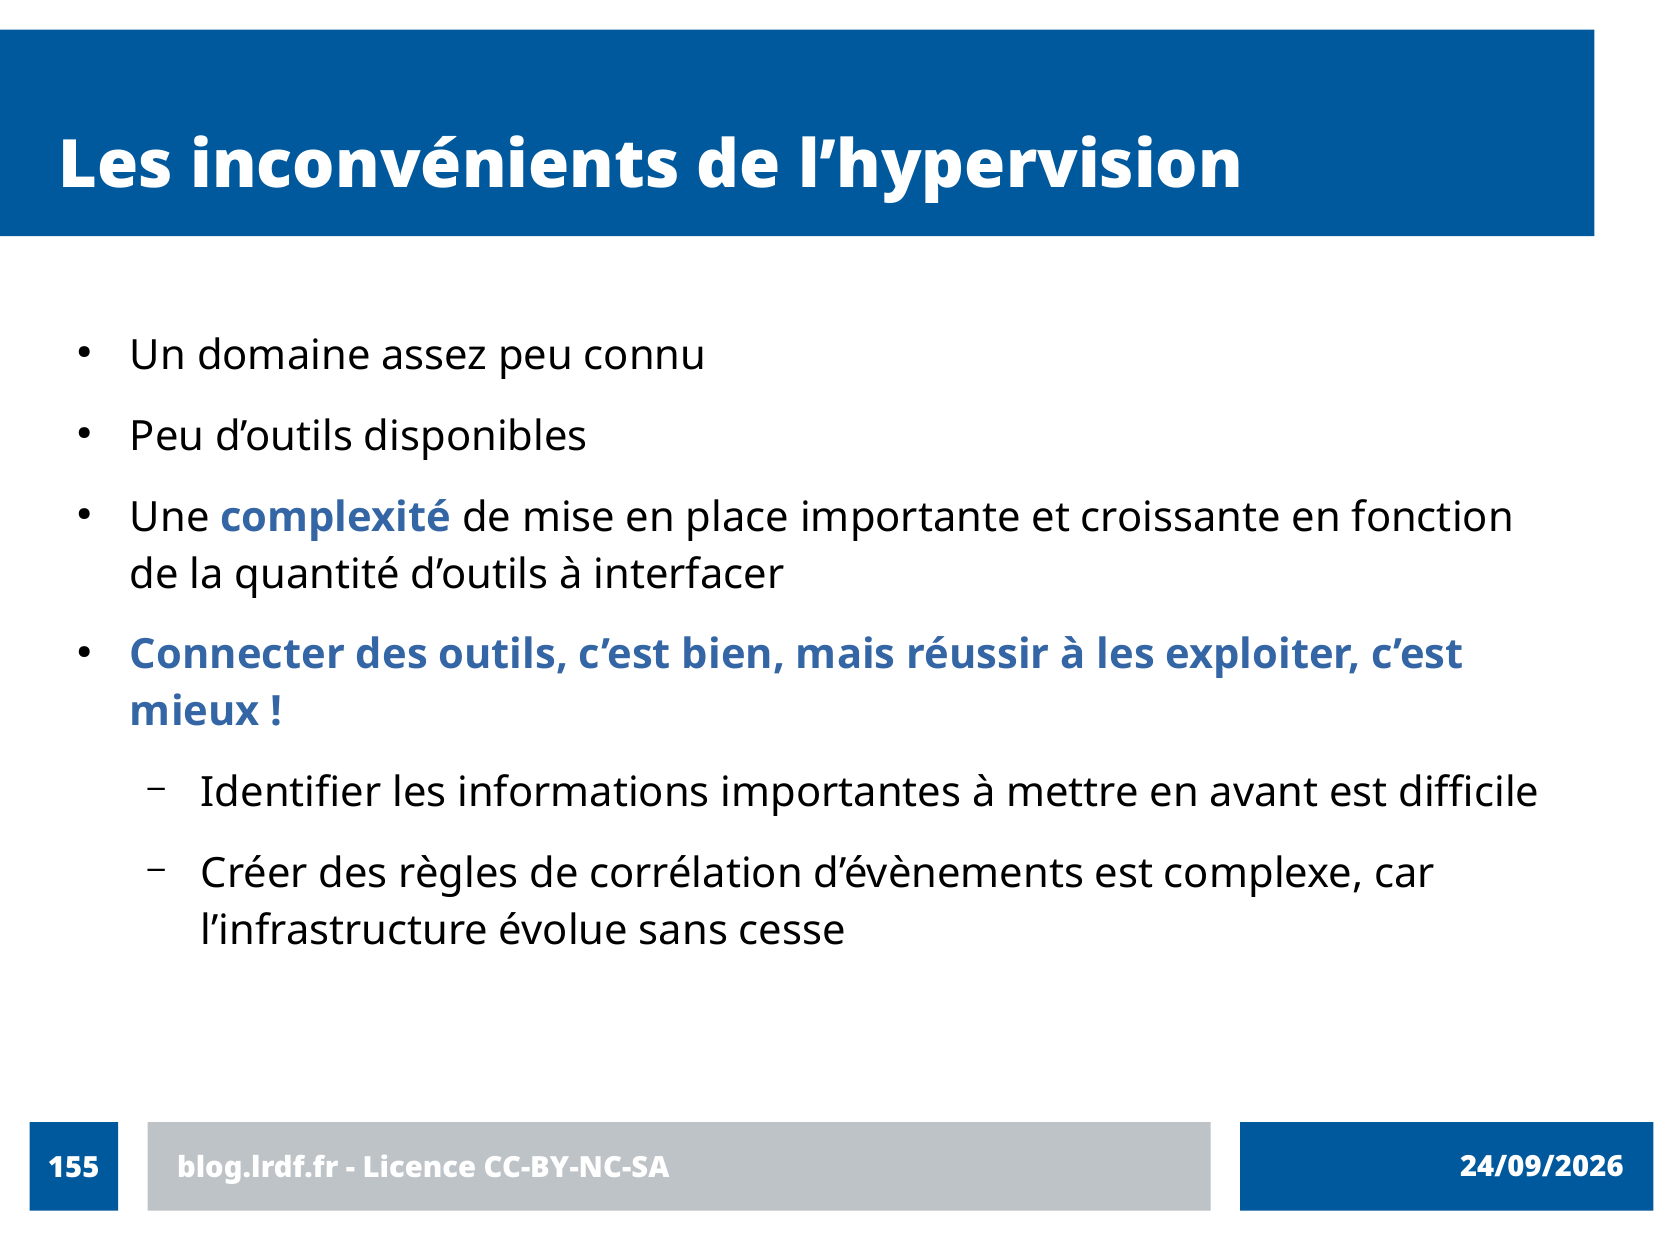

# Les inconvénients de l’hypervision
Un domaine assez peu connu
Peu d’outils disponibles
Une complexité de mise en place importante et croissante en fonction de la quantité d’outils à interfacer
Connecter des outils, c’est bien, mais réussir à les exploiter, c’est mieux !
Identifier les informations importantes à mettre en avant est difficile
Créer des règles de corrélation d’évènements est complexe, car l’infrastructure évolue sans cesse
155
blog.lrdf.fr - Licence CC-BY-NC-SA